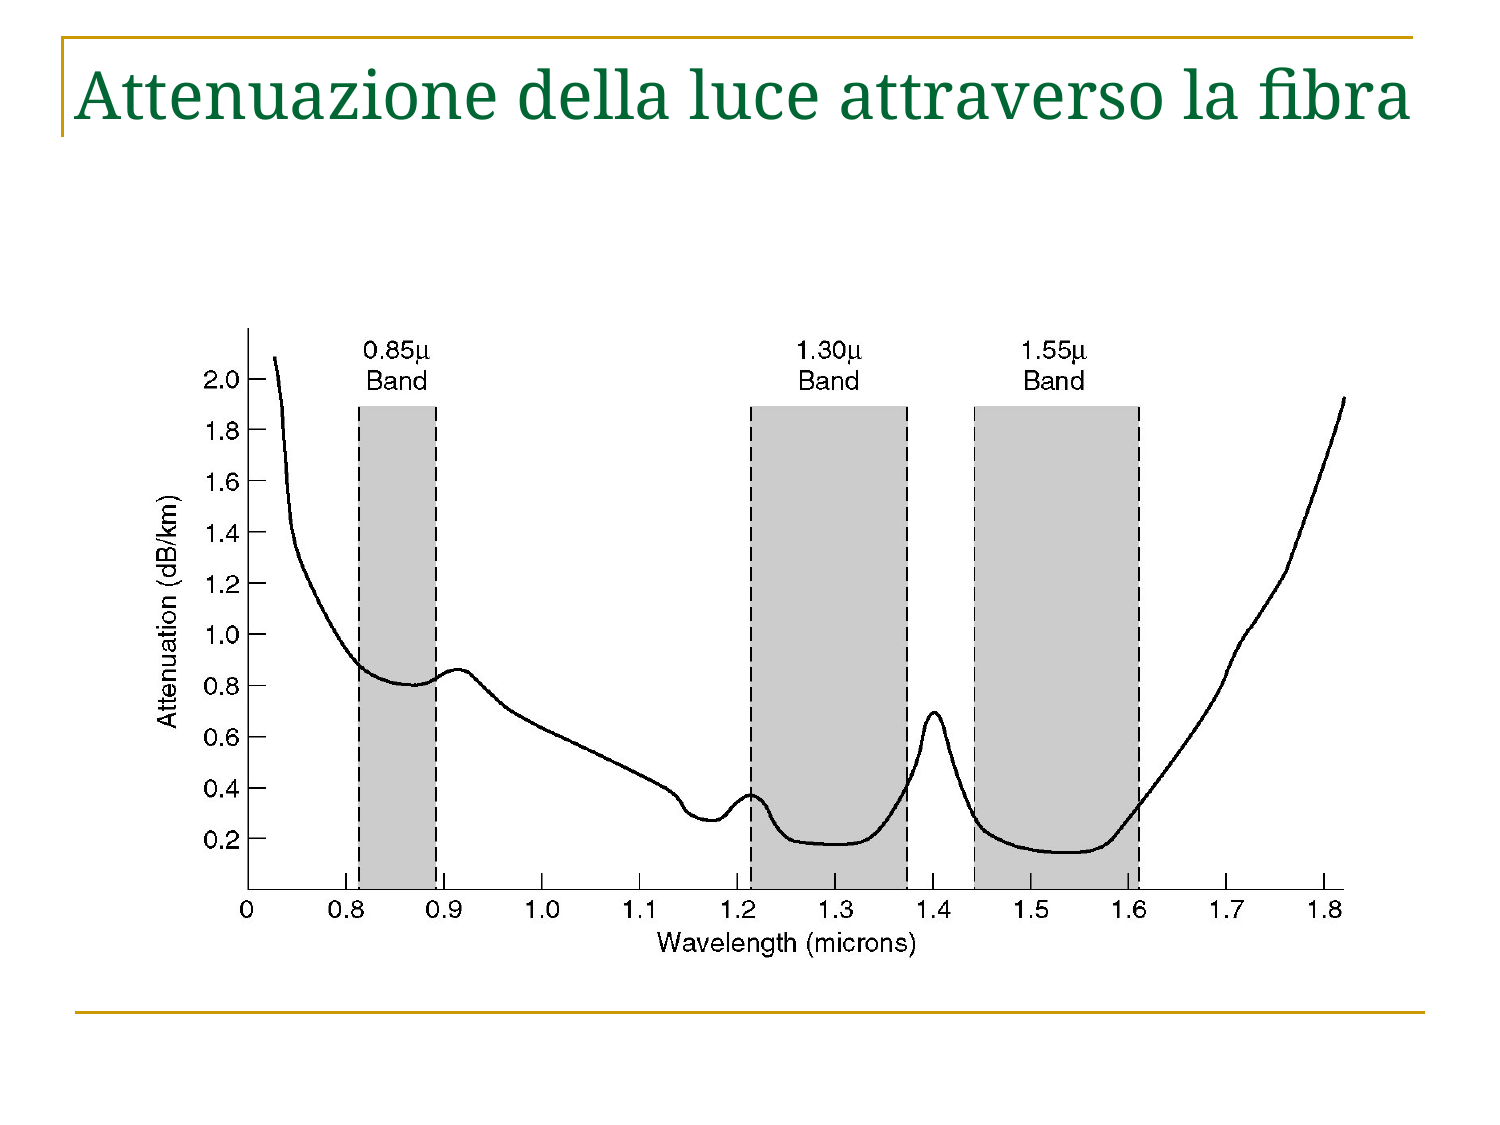

# Attenuazione della luce attraverso la fibra